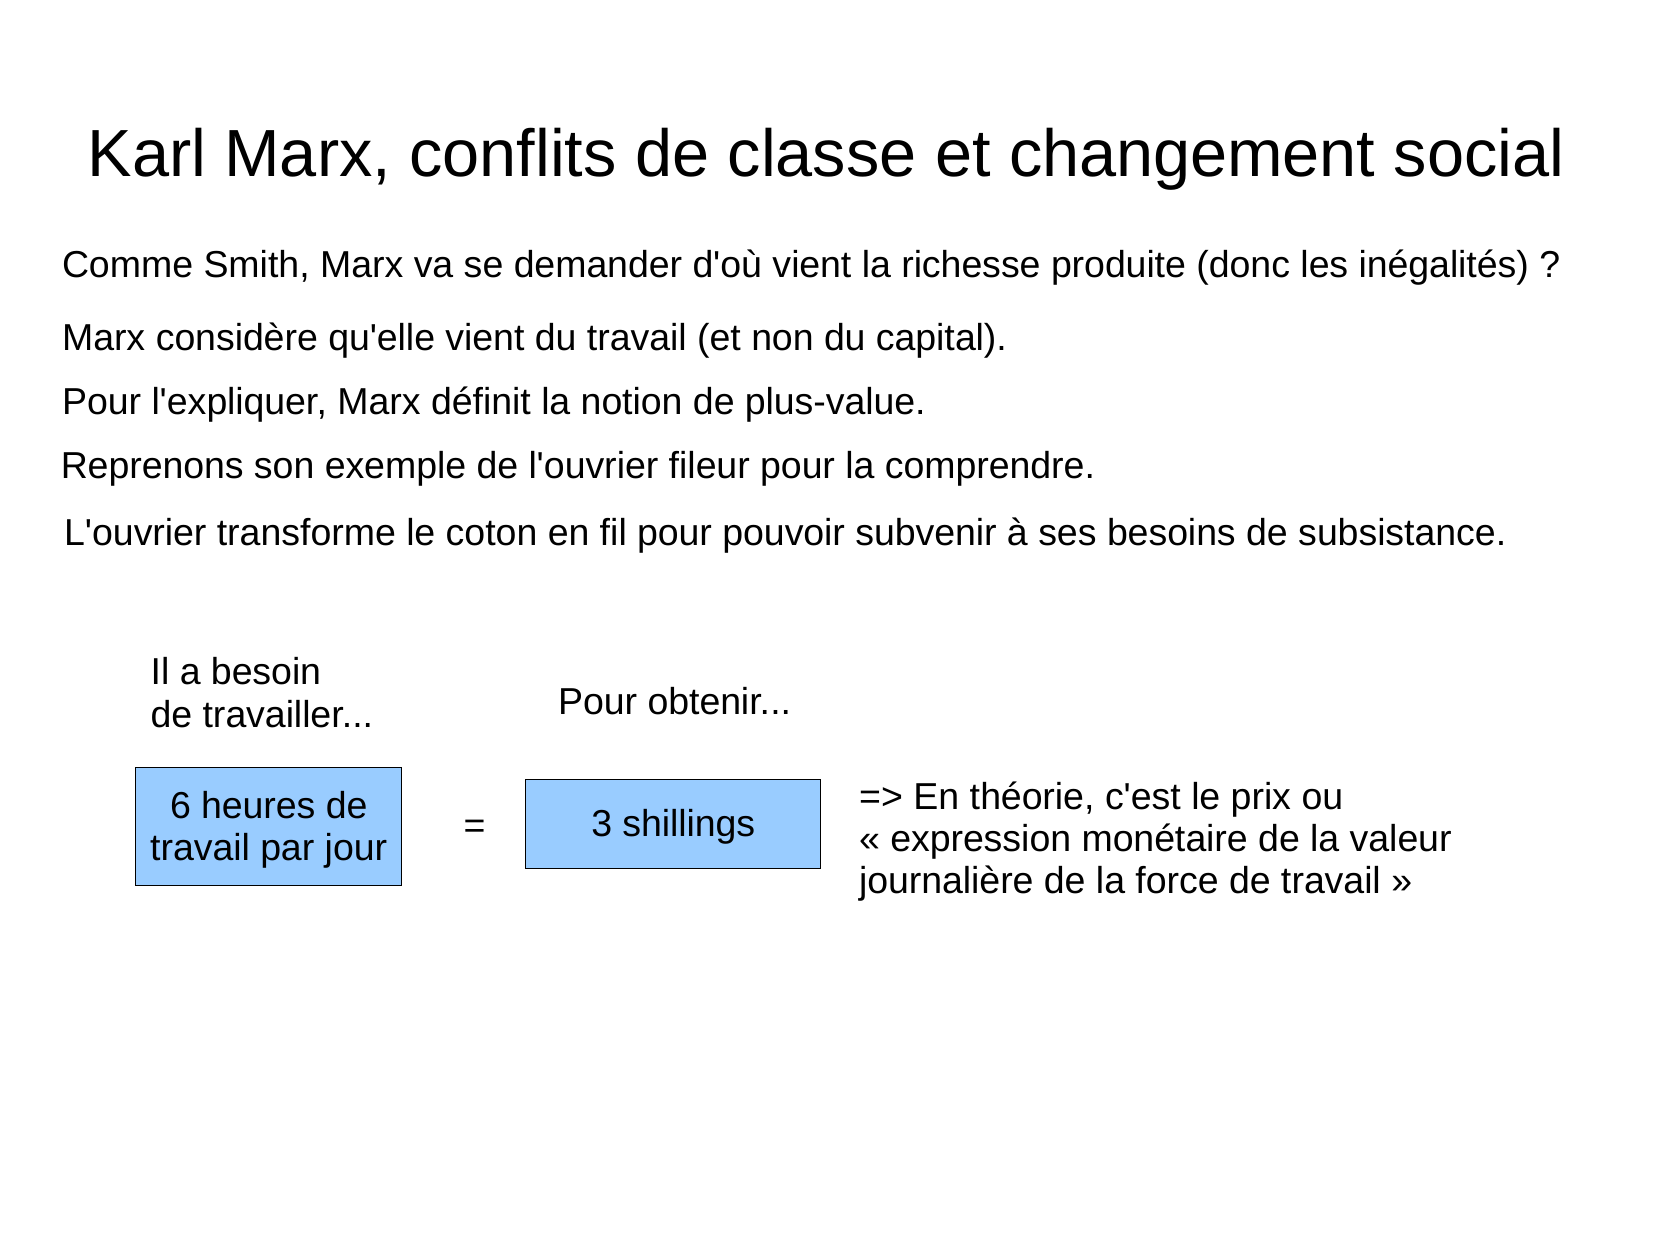

# Karl Marx, conflits de classe et changement social
Comme Smith, Marx va se demander d'où vient la richesse produite (donc les inégalités) ?
Marx considère qu'elle vient du travail (et non du capital).
Pour l'expliquer, Marx définit la notion de plus-value.
Reprenons son exemple de l'ouvrier fileur pour la comprendre.
L'ouvrier transforme le coton en fil pour pouvoir subvenir à ses besoins de subsistance.
Il a besoin
de travailler...
Pour obtenir...
6 heures de
travail par jour
=> En théorie, c'est le prix ou « expression monétaire de la valeur journalière de la force de travail »
3 shillings
=